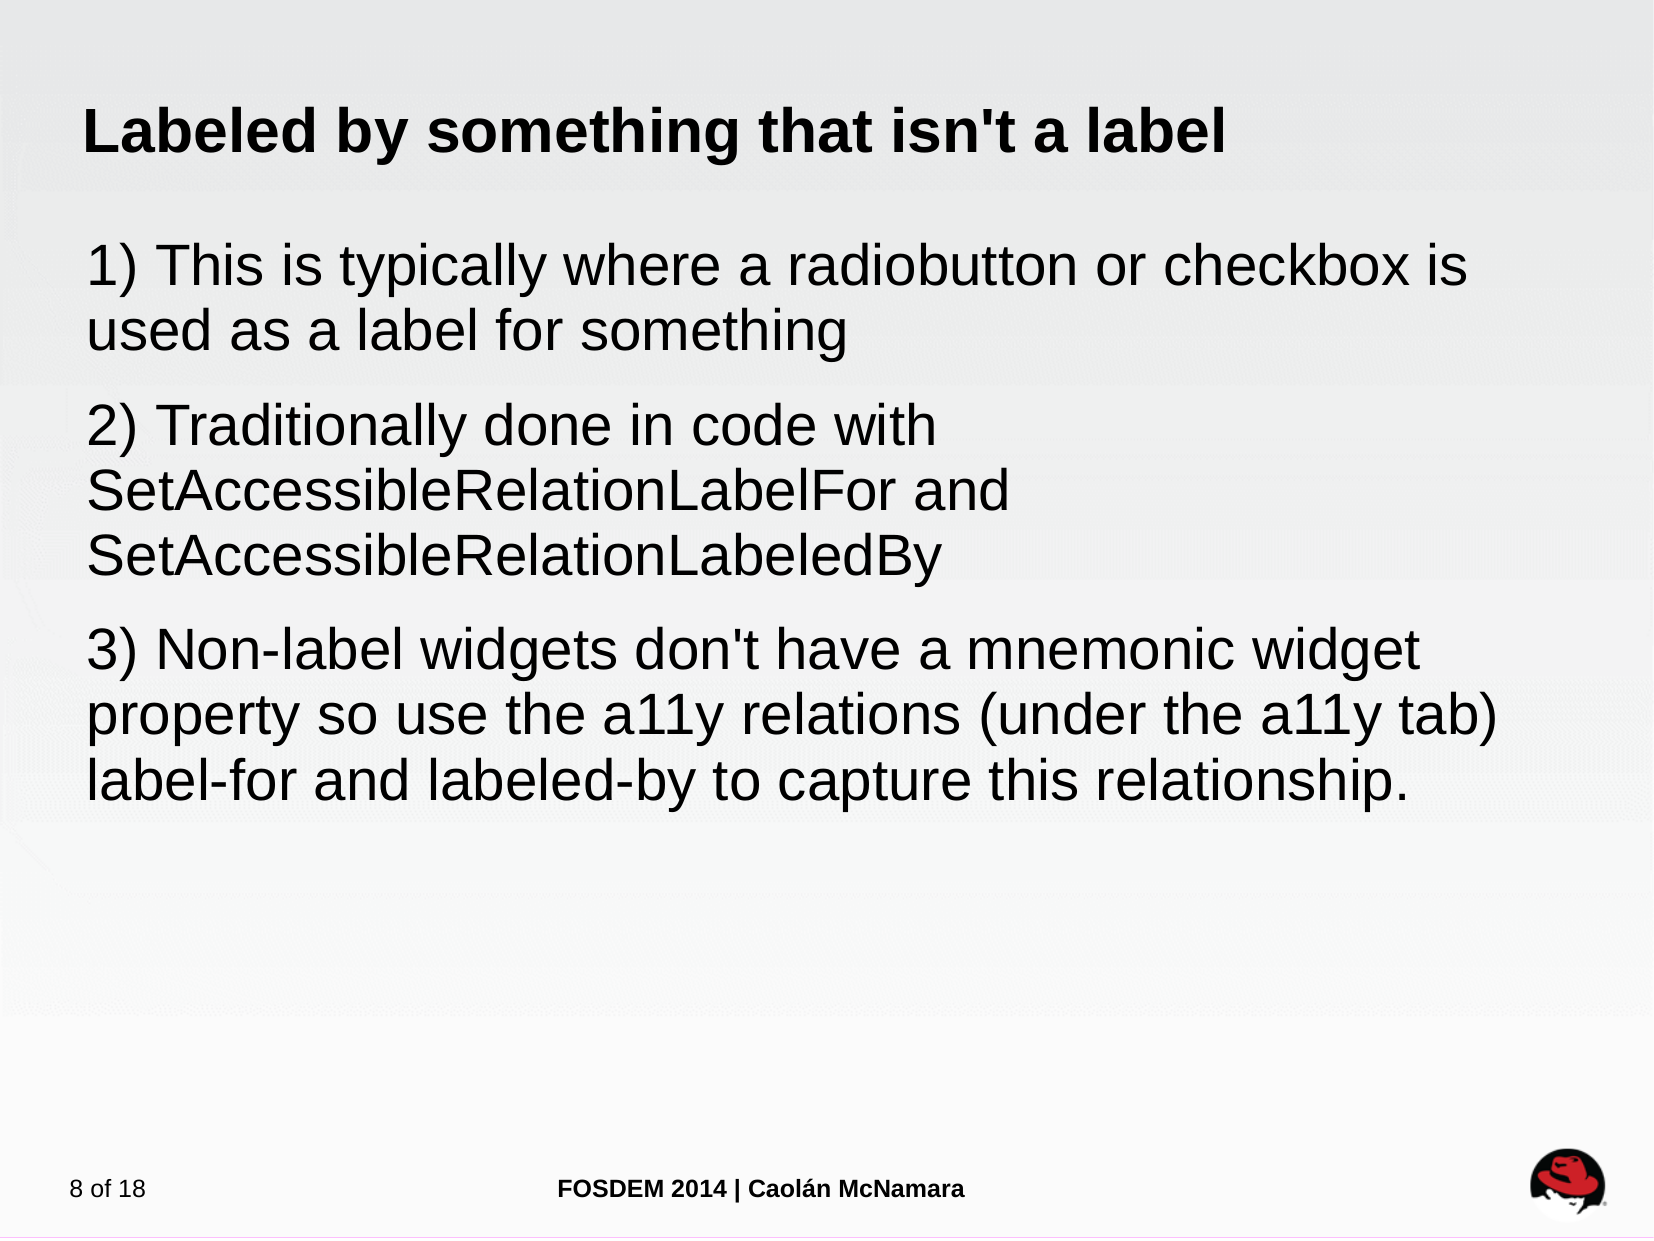

# Labeled by something that isn't a label
 This is typically where a radiobutton or checkbox is used as a label for something
 Traditionally done in code with SetAccessibleRelationLabelFor and SetAccessibleRelationLabeledBy
 Non-label widgets don't have a mnemonic widget property so use the a11y relations (under the a11y tab) label-for and labeled-by to capture this relationship.